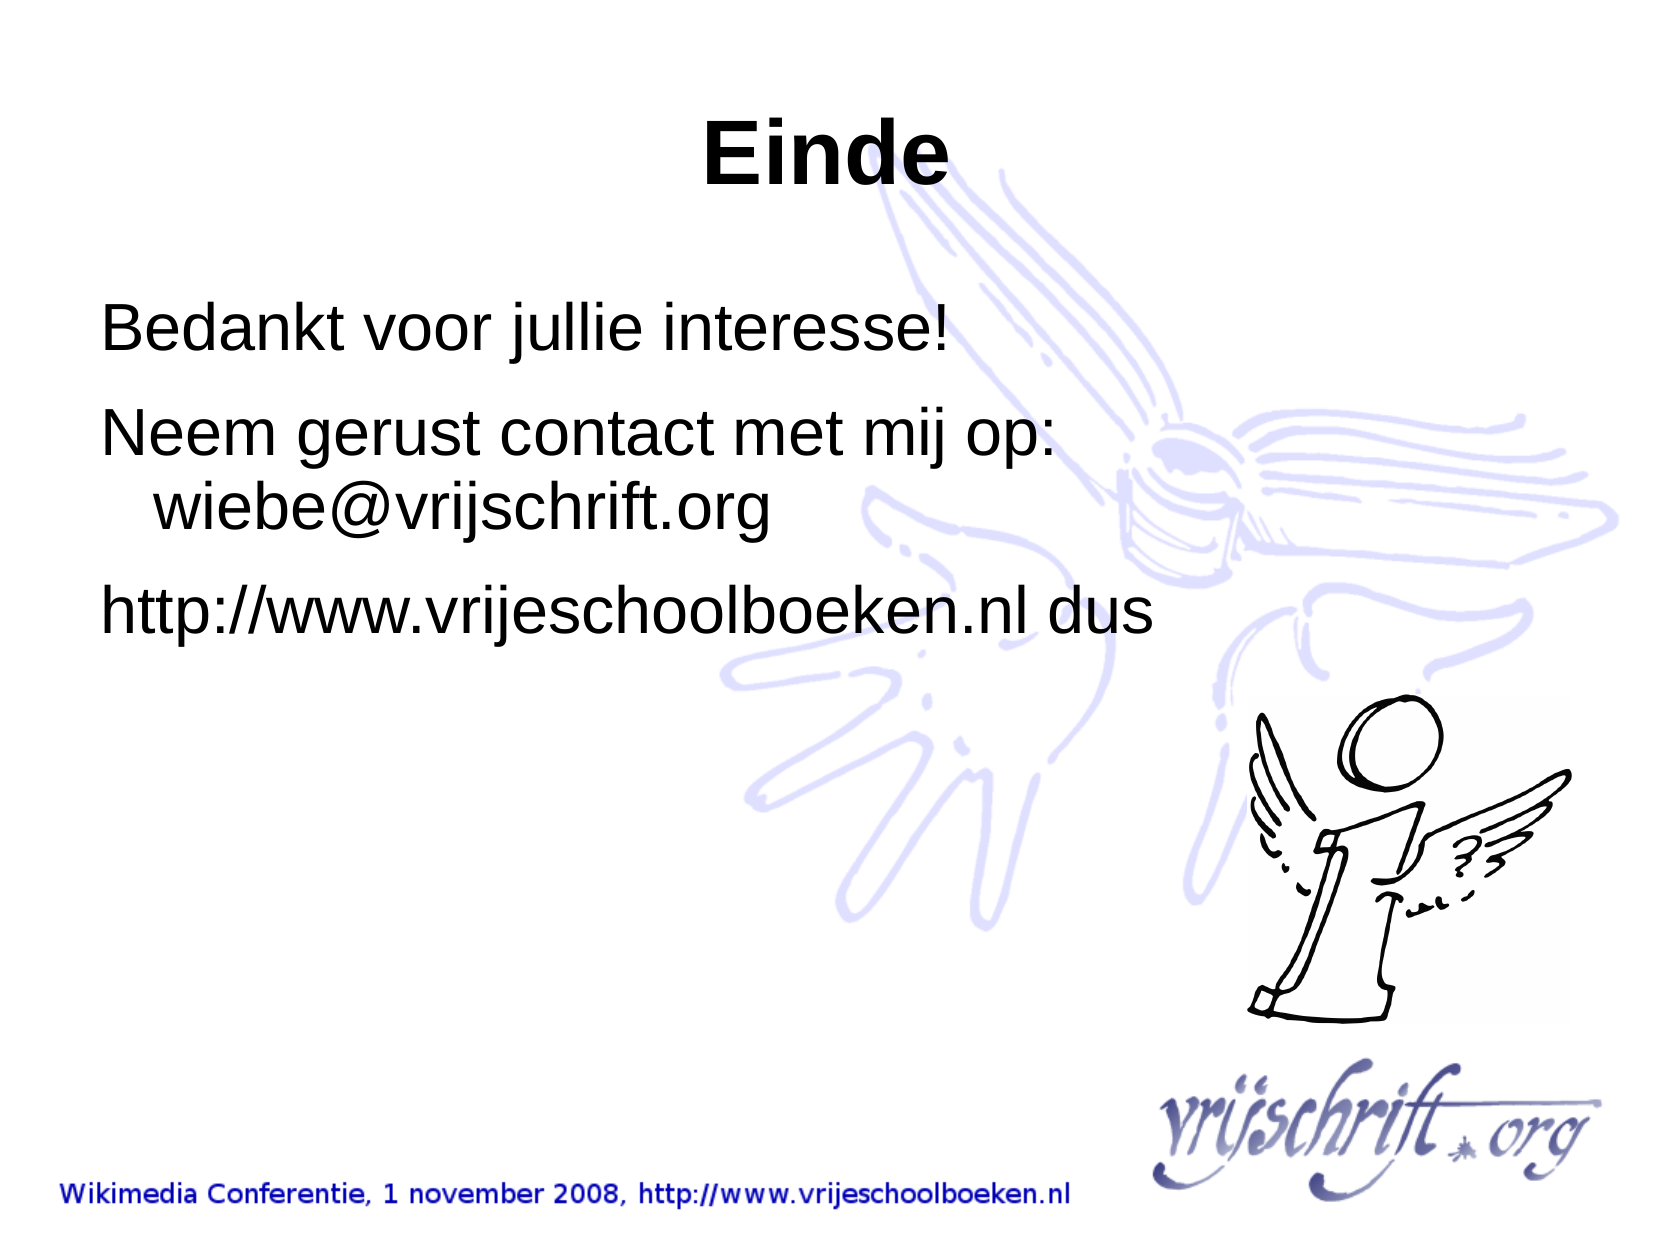

# Einde
Bedankt voor jullie interesse!
Neem gerust contact met mij op: wiebe@vrijschrift.org
http://www.vrijeschoolboeken.nl dus